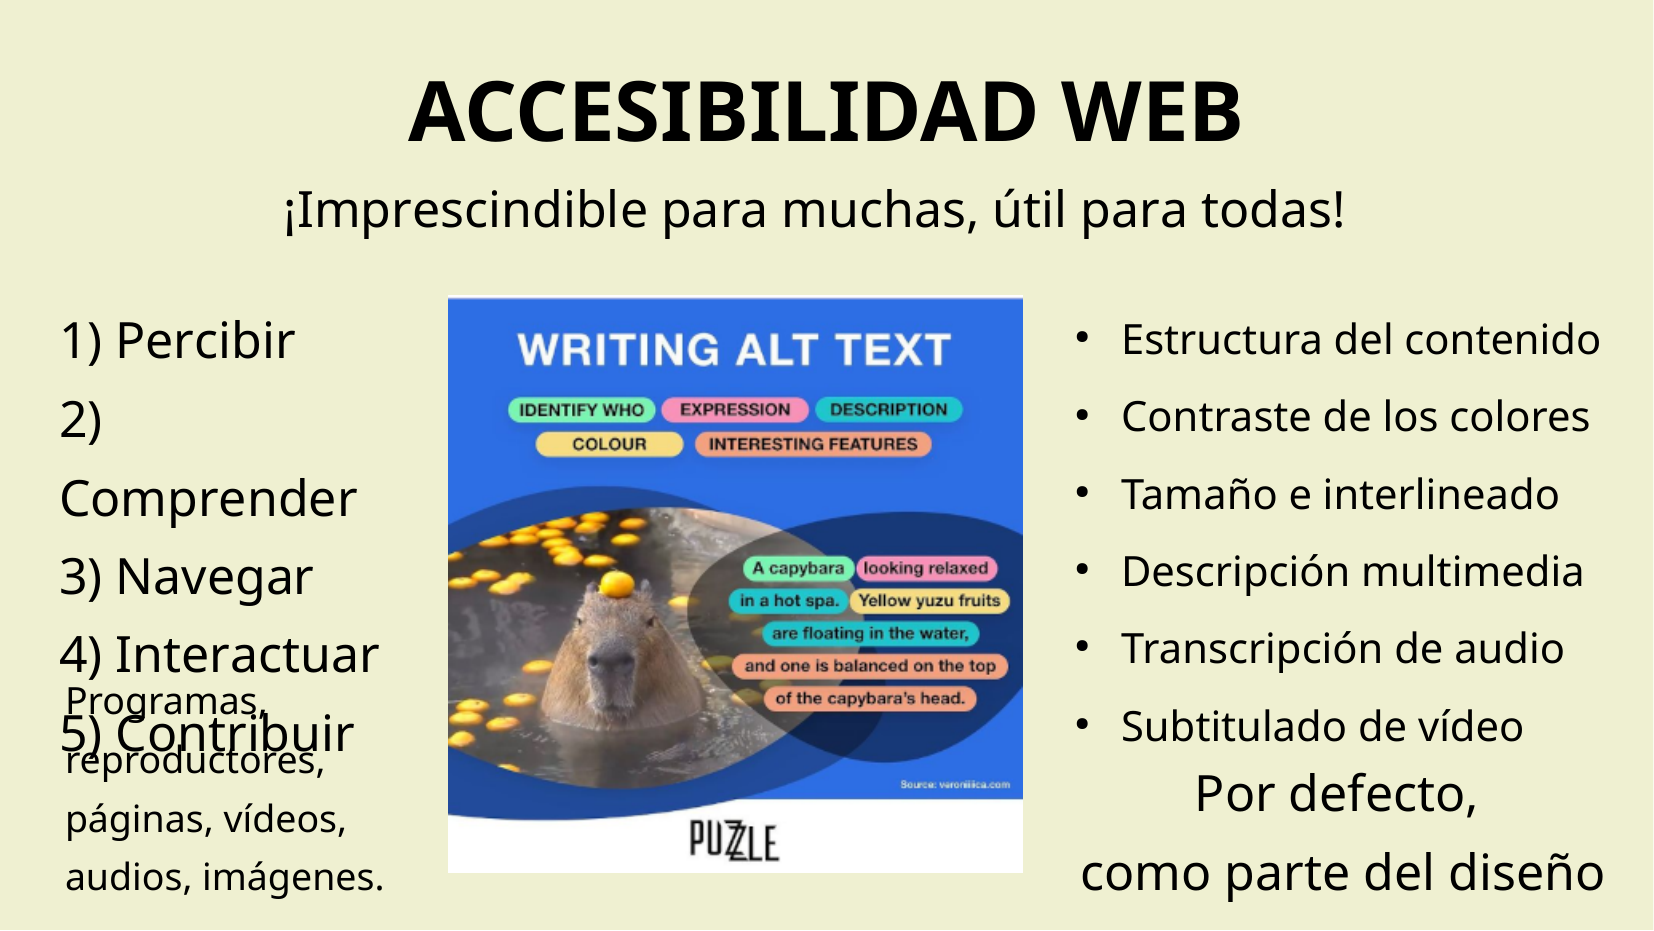

# Accesibilidad web
¡Imprescindible para muchas, útil para todas!
1) Percibir
2) Comprender
3) Navegar
4) Interactuar
5) Contribuir
 Estructura del contenido
 Contraste de los colores
 Tamaño e interlineado
 Descripción multimedia
 Transcripción de audio
 Subtitulado de vídeo
Programas, reproductores, páginas, vídeos,
audios, imágenes.
Por defecto,
como parte del diseño